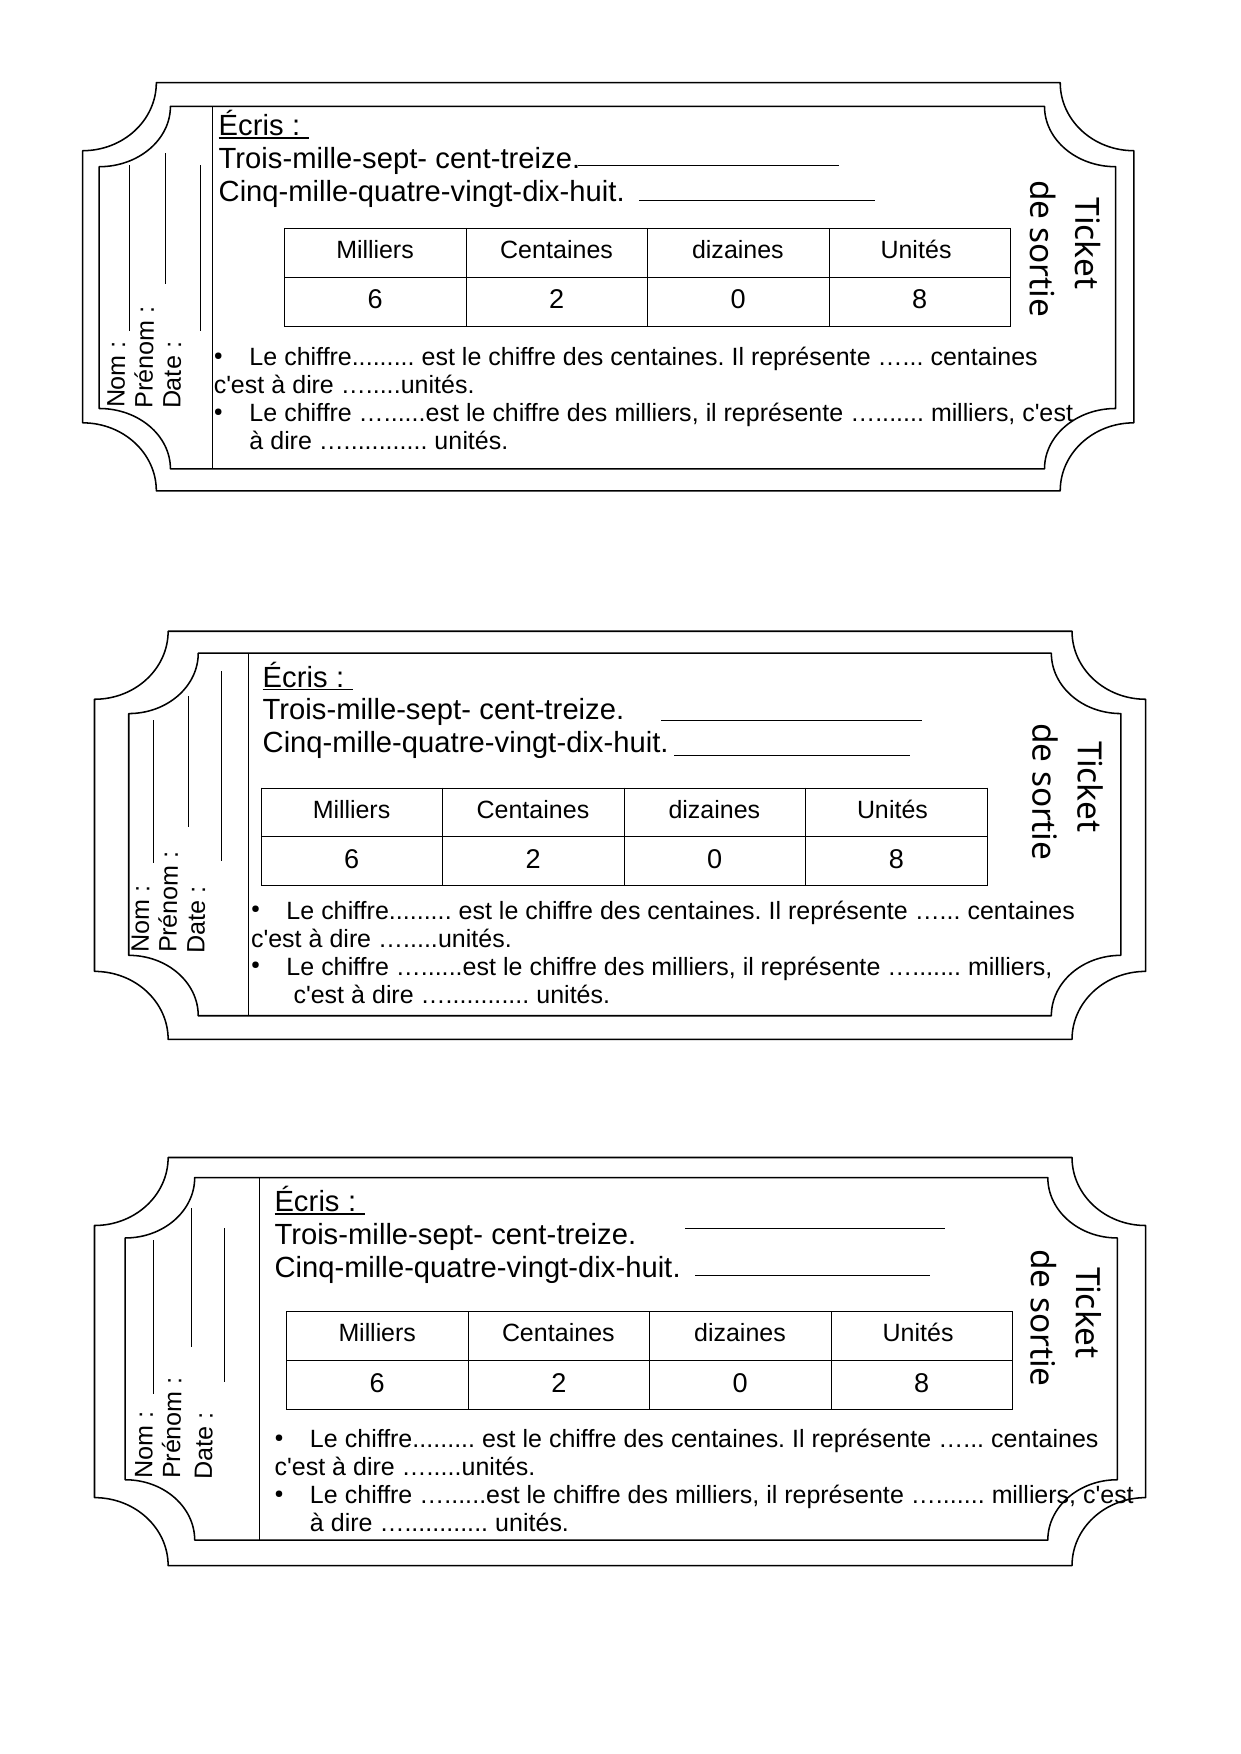

Écris :
Trois-mille-sept- cent-treize.
Cinq-mille-quatre-vingt-dix-huit.
Nom :
Prénom :
Date :
 Ticket
de sortie
| Milliers | Centaines | dizaines | Unités |
| --- | --- | --- | --- |
| 6 | 2 | 0 | 8 |
Le chiffre......... est le chiffre des centaines. Il représente …... centaines
c'est à dire ….....unités.
Le chiffre …......est le chiffre des milliers, il représente …....... milliers, c'est
à dire …............ unités.
Écris :
Trois-mille-sept- cent-treize.
Cinq-mille-quatre-vingt-dix-huit.
Nom :
Prénom :
Date :
 Ticket
de sortie
| Milliers | Centaines | dizaines | Unités |
| --- | --- | --- | --- |
| 6 | 2 | 0 | 8 |
Le chiffre......... est le chiffre des centaines. Il représente …... centaines
c'est à dire ….....unités.
Le chiffre …......est le chiffre des milliers, il représente …....... milliers,
 c'est à dire …............ unités.
Écris :
Trois-mille-sept- cent-treize.
Cinq-mille-quatre-vingt-dix-huit.
Nom :
Prénom :
Date :
 Ticket
de sortie
| Milliers | Centaines | dizaines | Unités |
| --- | --- | --- | --- |
| 6 | 2 | 0 | 8 |
Le chiffre......... est le chiffre des centaines. Il représente …... centaines
c'est à dire ….....unités.
Le chiffre …......est le chiffre des milliers, il représente …....... milliers, c'est
à dire …............ unités.